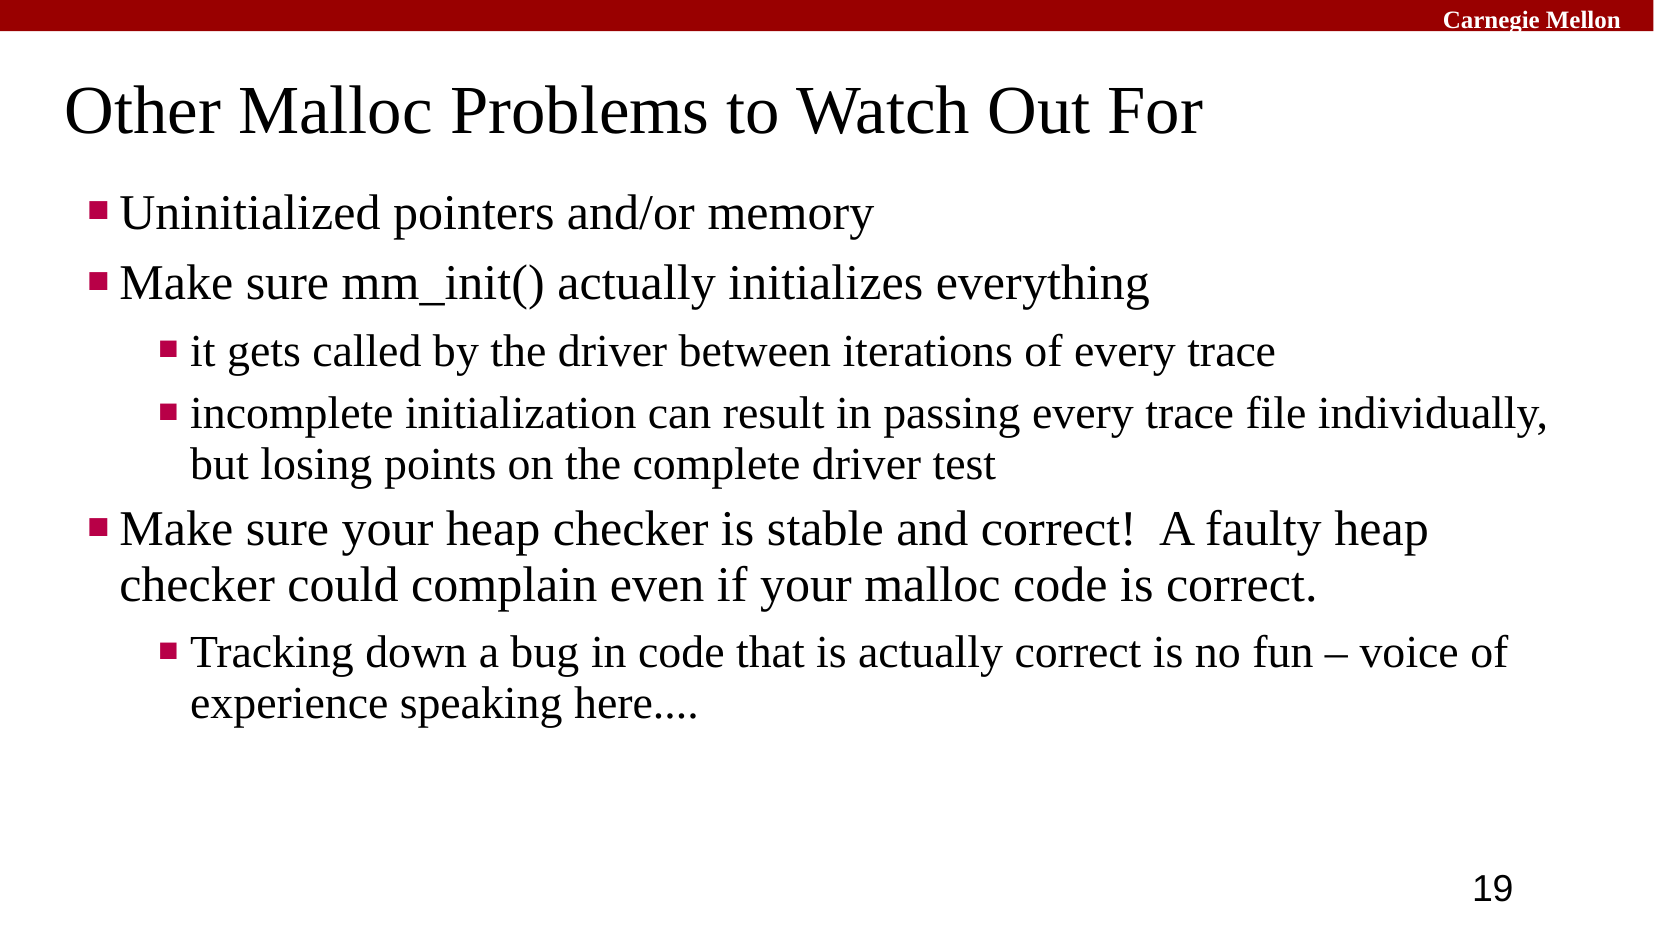

# Other Malloc Problems to Watch Out For
Uninitialized pointers and/or memory
Make sure mm_init() actually initializes everything
it gets called by the driver between iterations of every trace
incomplete initialization can result in passing every trace file individually, but losing points on the complete driver test
Make sure your heap checker is stable and correct! A faulty heap checker could complain even if your malloc code is correct.
Tracking down a bug in code that is actually correct is no fun – voice of experience speaking here....